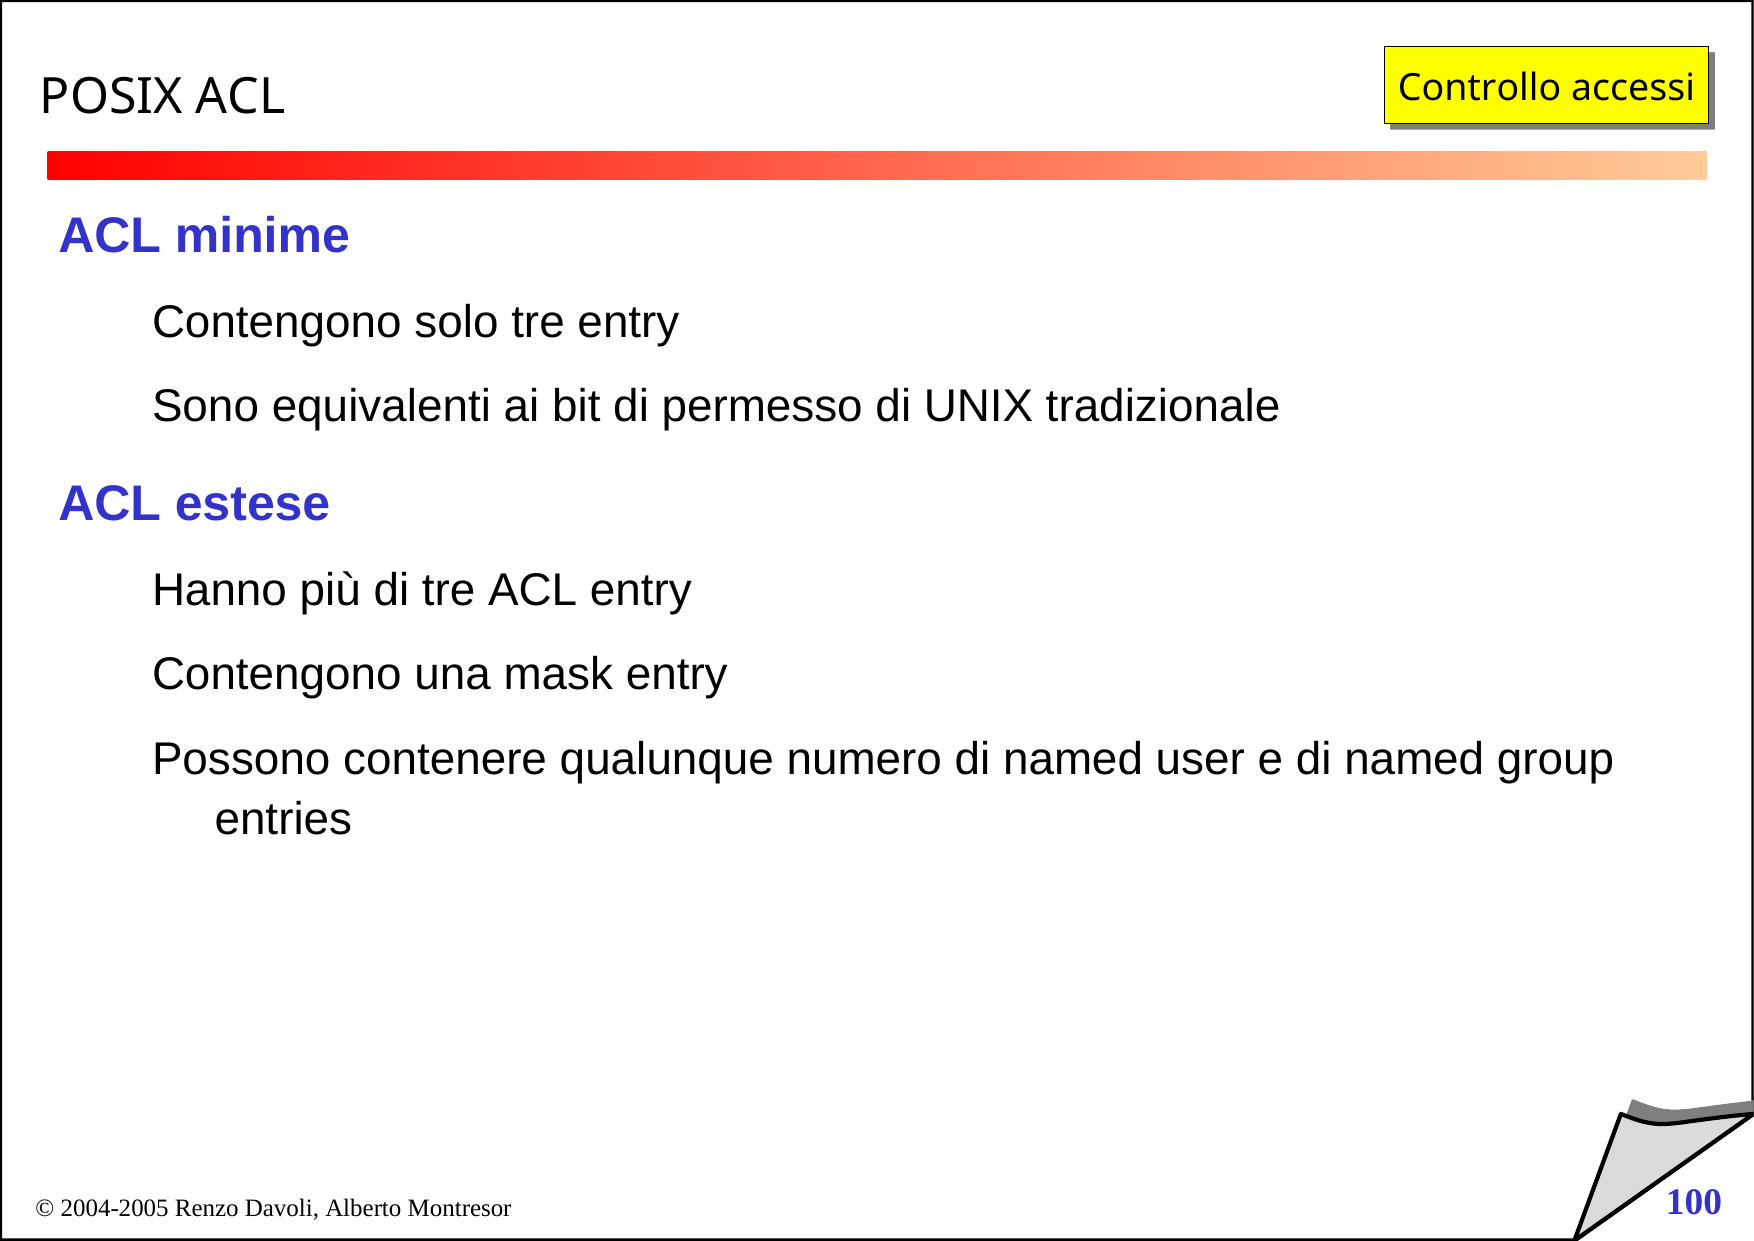

Controllo accessi
# POSIX ACL
ACL minime
Contengono solo tre entry
Sono equivalenti ai bit di permesso di UNIX tradizionale
ACL estese
Hanno più di tre ACL entry
Contengono una mask entry
Possono contenere qualunque numero di named user e di named group entries